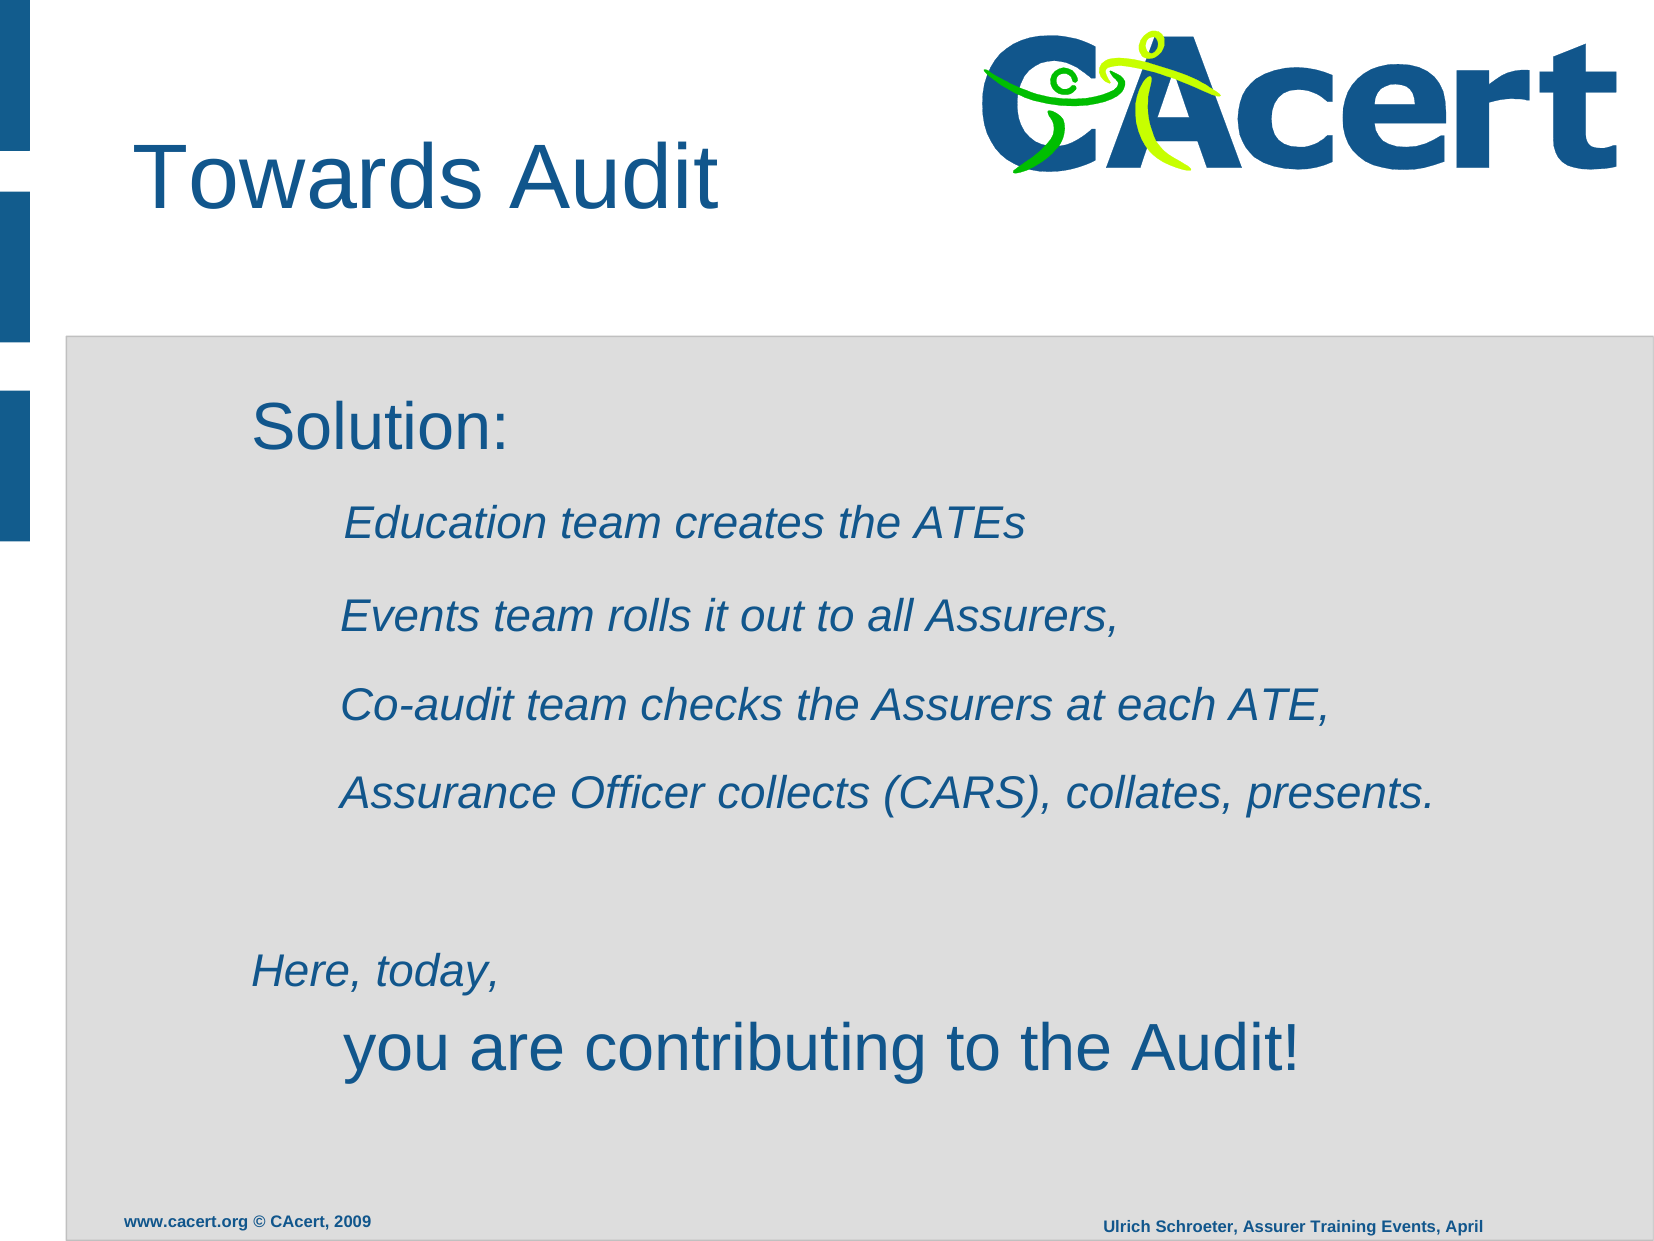

Towards Audit
Solution:
 Education team creates the ATEs
 Events team rolls it out to all Assurers,
 Co-audit team checks the Assurers at each ATE,
 Assurance Officer collects (CARS), collates, presents.
Here, today,
 you are contributing to the Audit!